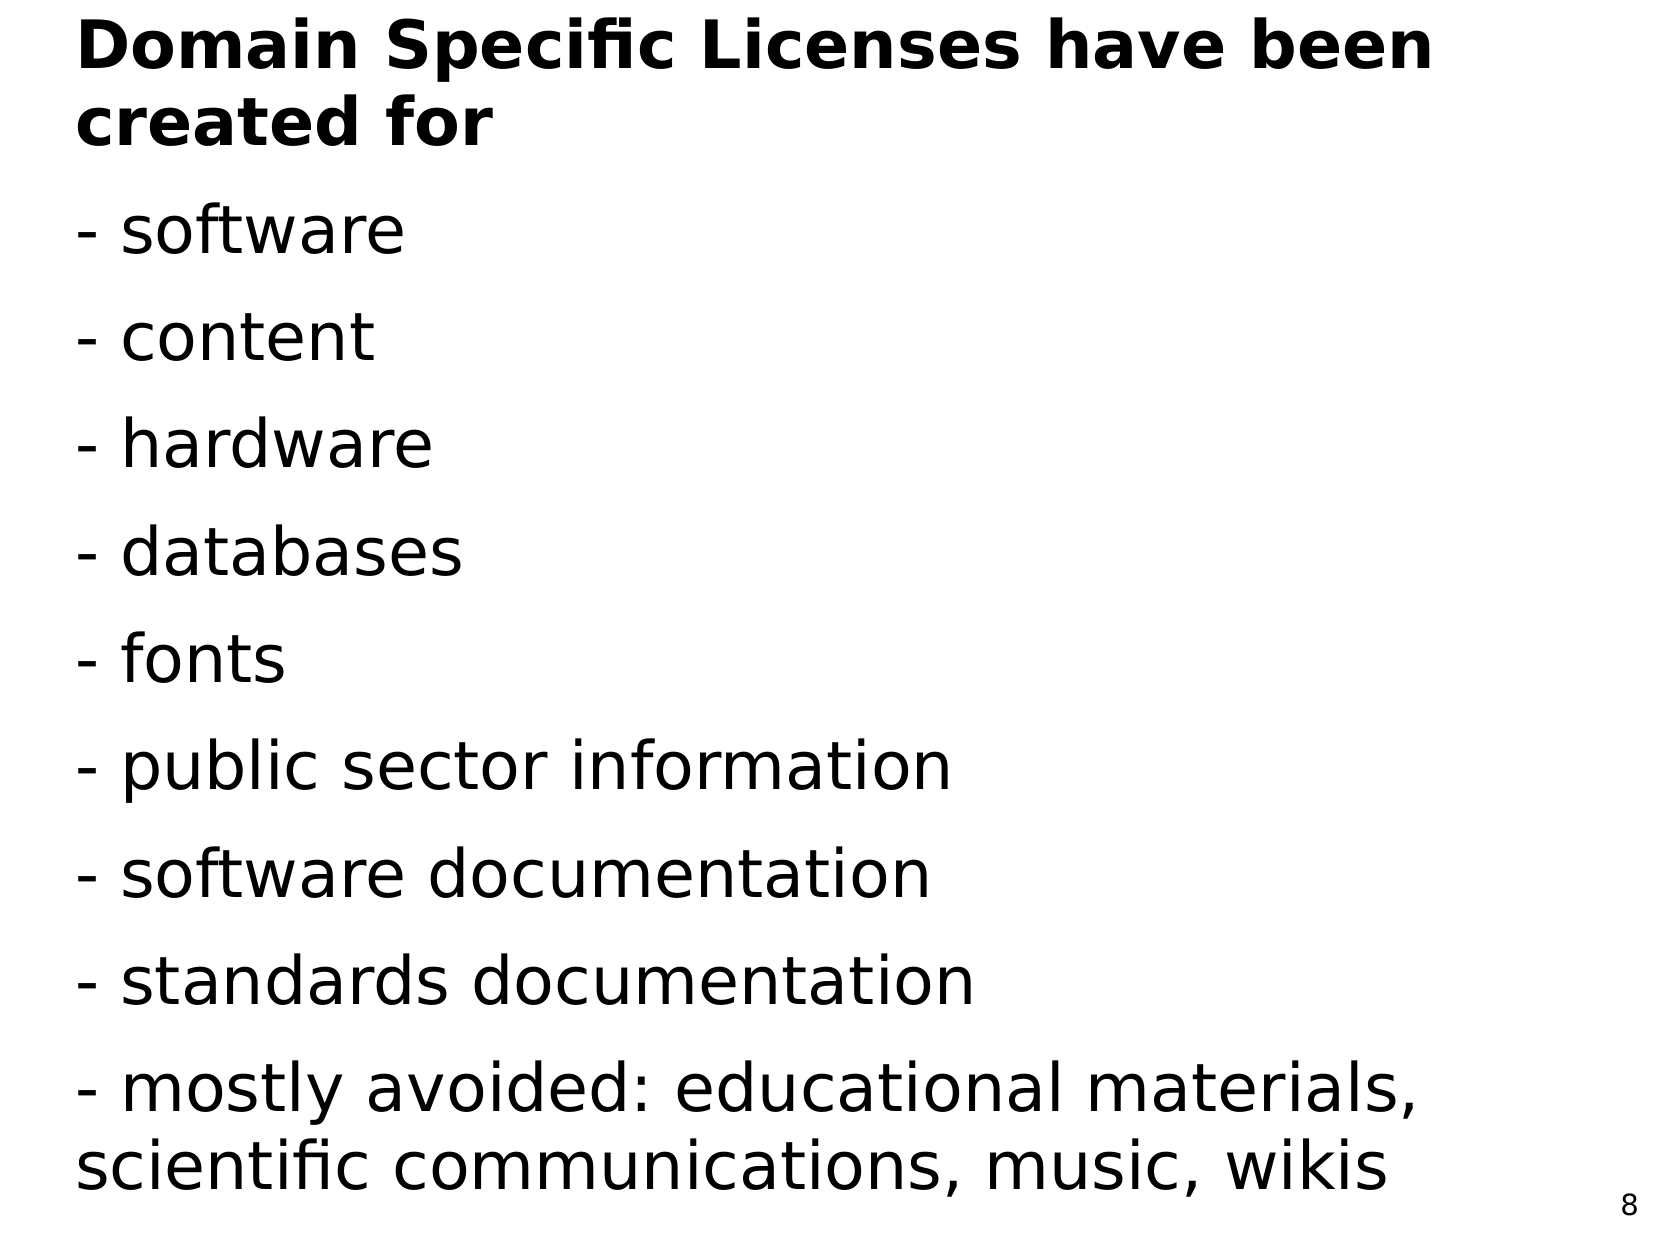

# Domain Specific Licenses have been created for
- software
- content
- hardware
- databases
- fonts
- public sector information
- software documentation
- standards documentation
- mostly avoided: educational materials, scientific communications, music, wikis